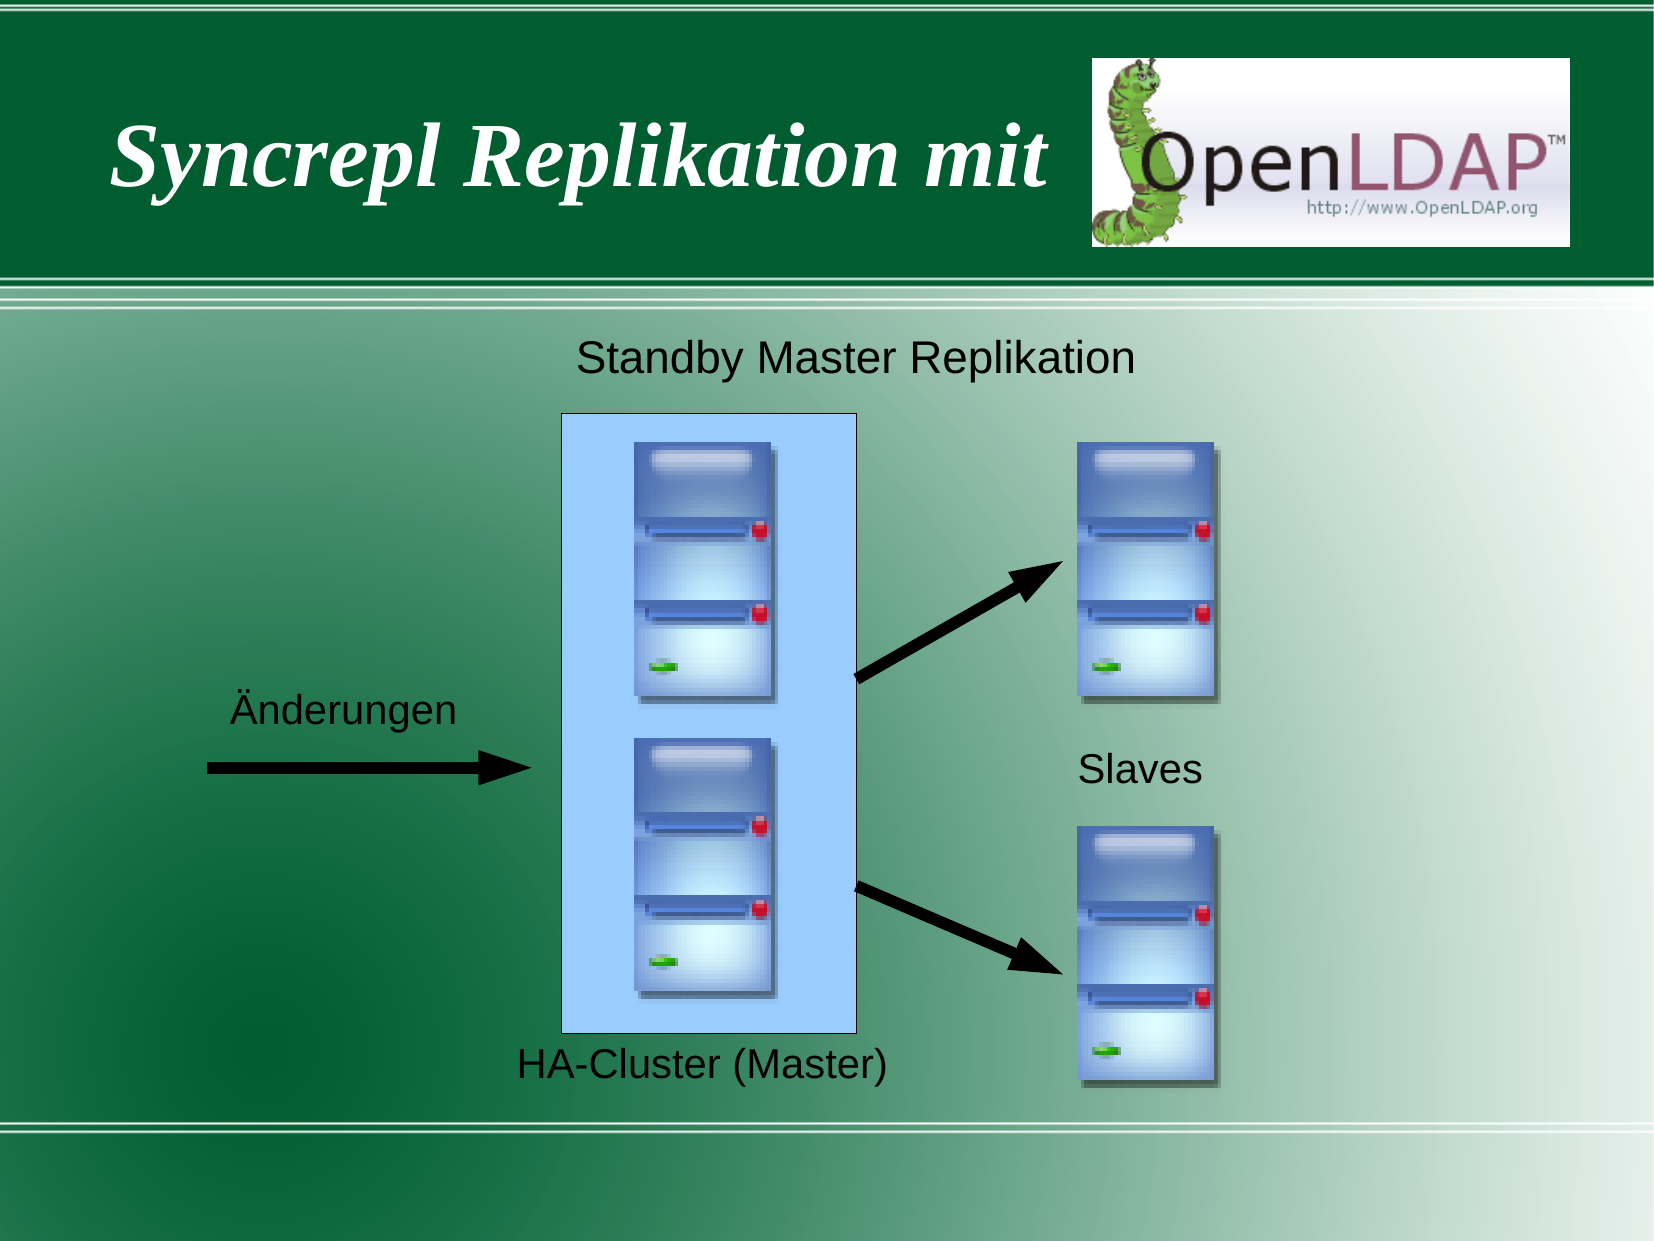

# Syncrepl Replikation mit
Standby Master Replikation
Änderungen
Slaves
HA-Cluster (Master)